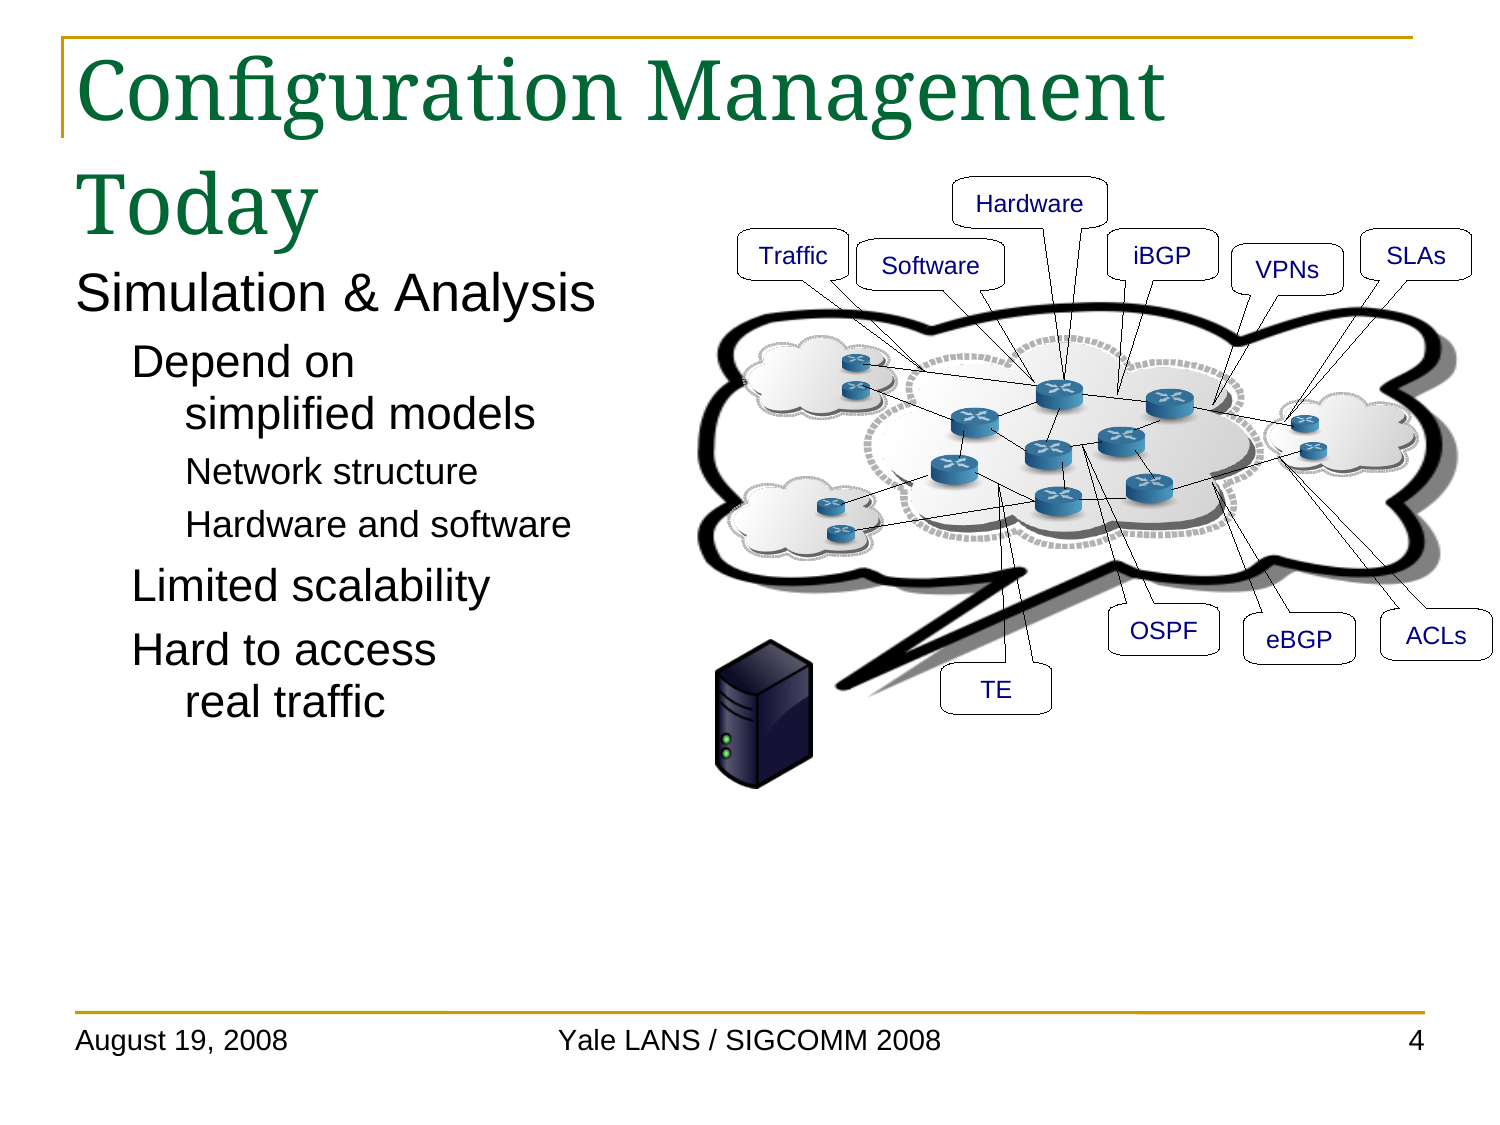

Configuration Management Today
Hardware
Traffic
iBGP
SLAs
Software
VPNs
OSPF
ACLs
eBGP
TE
# Simulation & Analysis
Depend on
simplified models
Network structure
Hardware and software
Limited scalability
Hard to access
real traffic
August 19, 2008
Yale LANS / SIGCOMM 2008
4